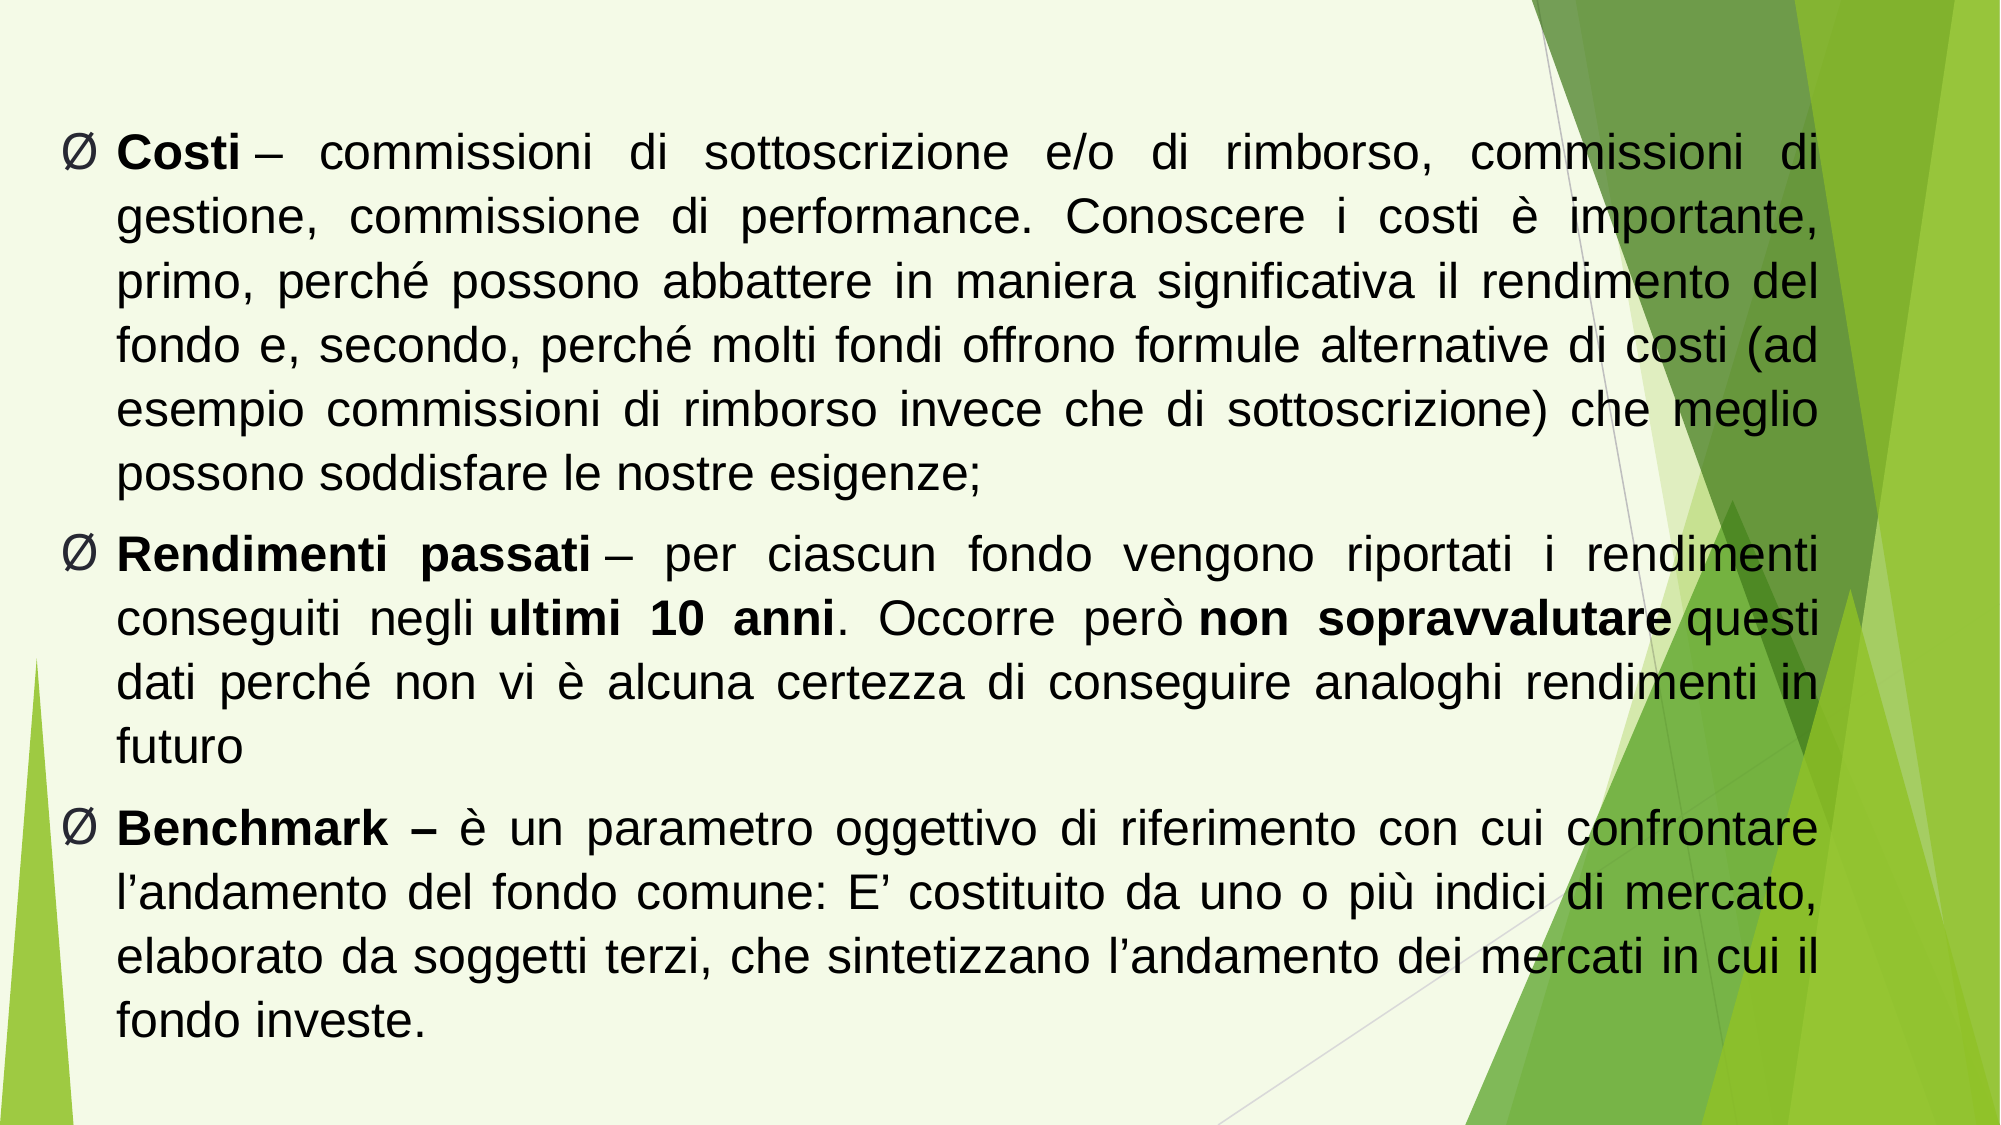

Costi – commissioni di sottoscrizione e/o di rimborso, commissioni di gestione, commissione di performance. Conoscere i costi è importante, primo, perché possono abbattere in maniera significativa il rendimento del fondo e, secondo, perché molti fondi offrono formule alternative di costi (ad esempio commissioni di rimborso invece che di sottoscrizione) che meglio possono soddisfare le nostre esigenze;
Rendimenti passati – per ciascun fondo vengono riportati i rendimenti conseguiti negli ultimi 10 anni. Occorre però non sopravvalutare questi dati perché non vi è alcuna certezza di conseguire analoghi rendimenti in futuro
Benchmark – è un parametro oggettivo di riferimento con cui confrontare l’andamento del fondo comune: E’ costituito da uno o più indici di mercato, elaborato da soggetti terzi, che sintetizzano l’andamento dei mercati in cui il fondo investe.